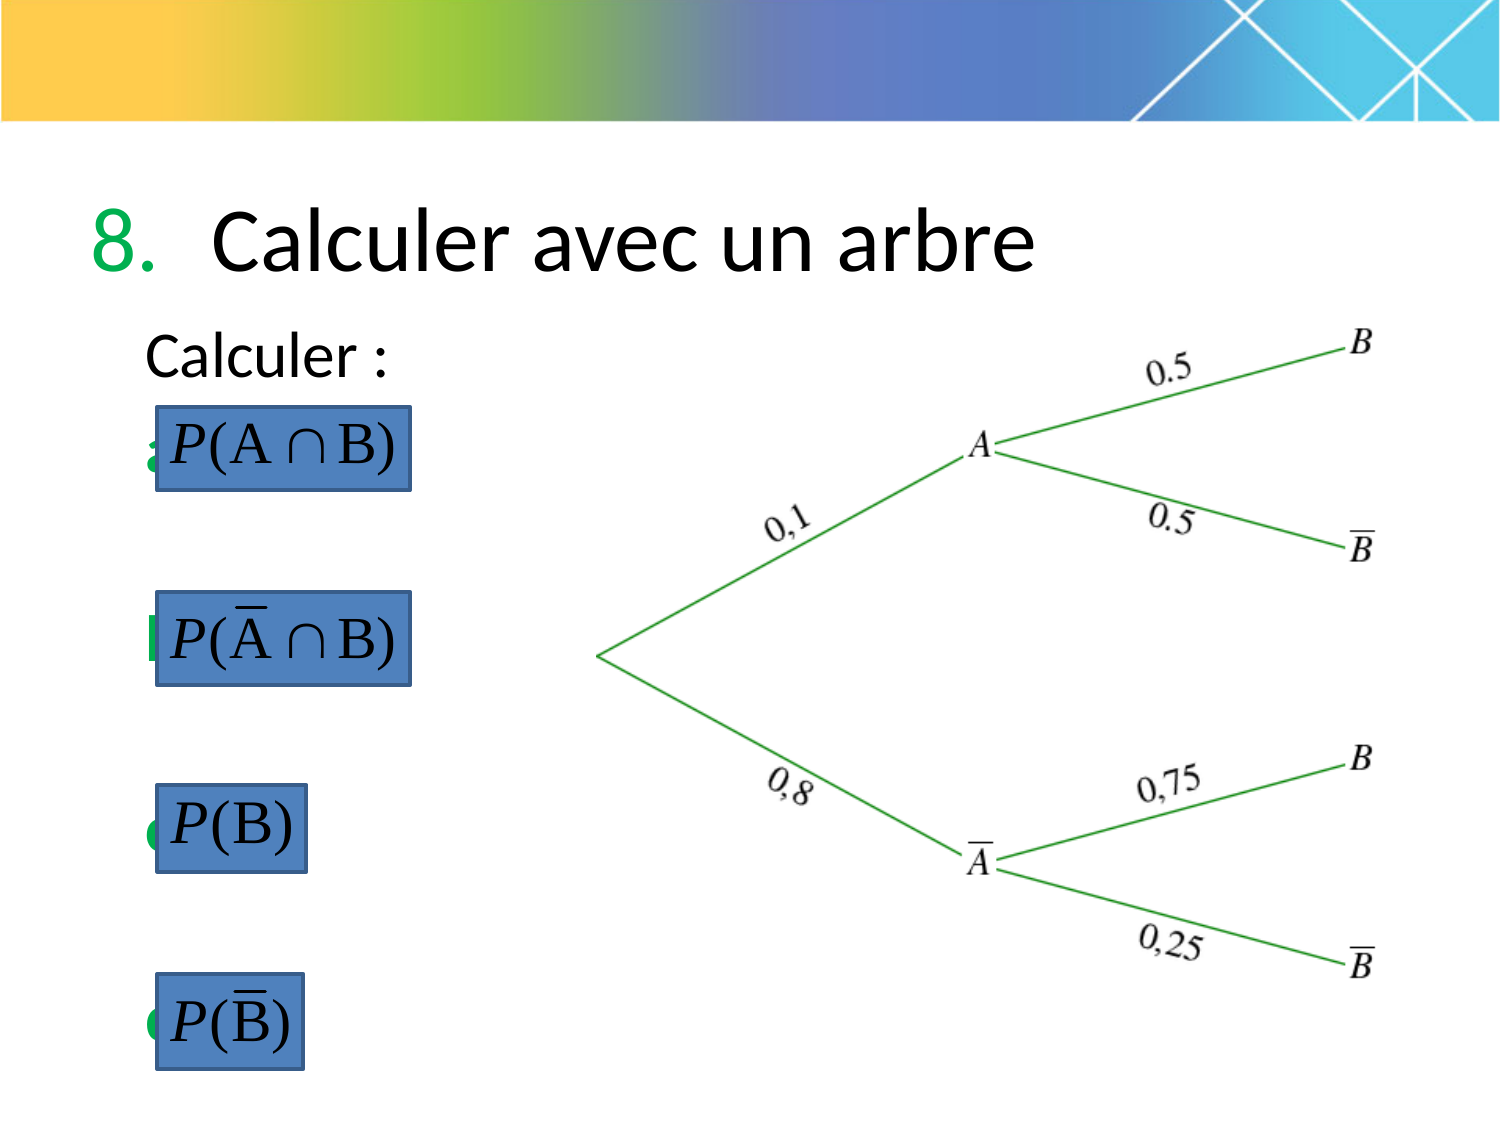

# Calculer avec un arbre
Calculer :
a.
b.
c.
d.